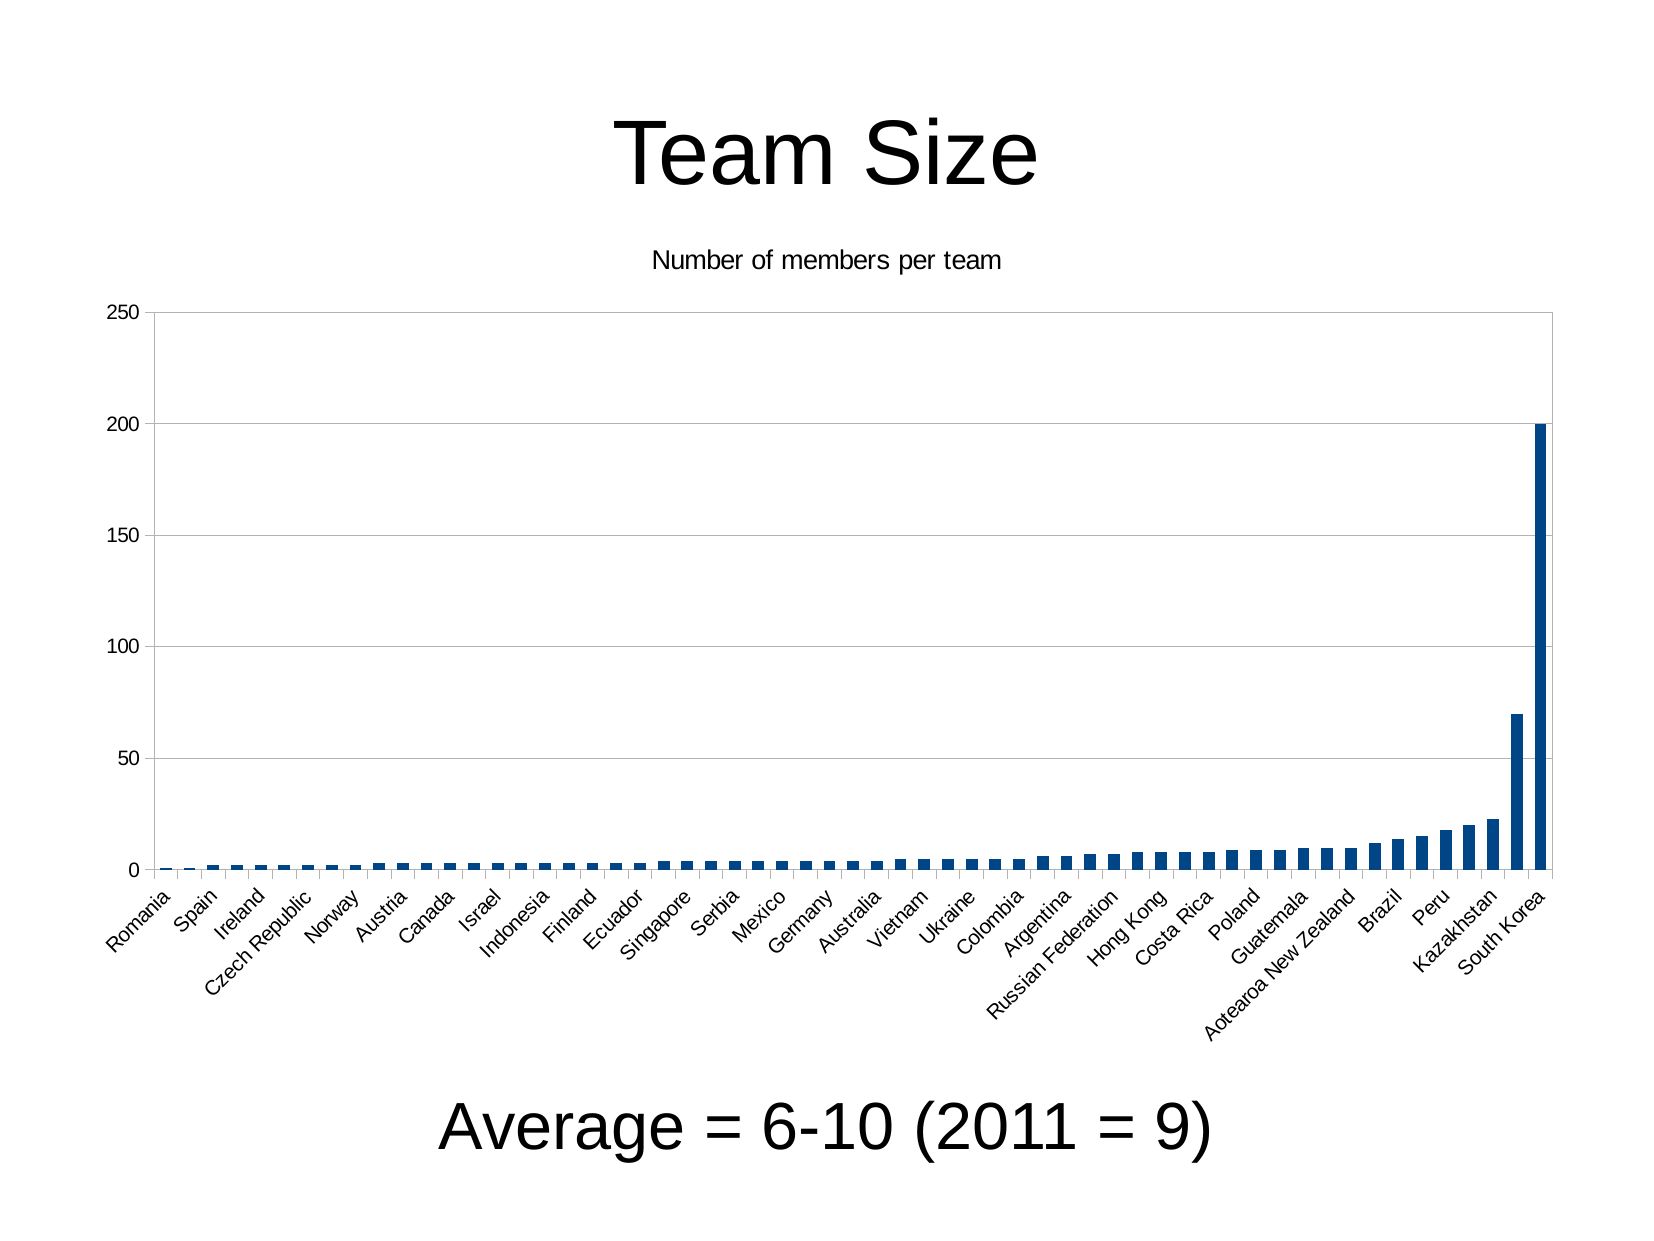

# Team Size
### Chart: Number of members per team
| Category | Column B |
|---|---|
| Romania | 1.0 |
| Egypt | 1.0 |
| Spain | 2.0 |
| Luxembourg | 2.0 |
| Ireland | 2.0 |
| Lebanon | 2.0 |
| Czech Republic | 2.0 |
| Azerbaijan | 2.0 |
| Norway | 2.0 |
| Bulgaria | 3.0 |
| Austria | 3.0 |
| Portugal | 3.0 |
| Canada | 3.0 |
| Sweden | 3.0 |
| Israel | 3.0 |
| South Africa | 3.0 |
| Indonesia | 3.0 |
| Croatia | 3.0 |
| Finland | 3.0 |
| Qatar | 3.0 |
| Ecuador | 3.0 |
| Hungary | 4.0 |
| Singapore | 4.0 |
| Venezuela | 4.0 |
| Serbia | 4.0 |
| Denmark | 4.0 |
| Mexico | 4.0 |
| Norway | 4.0 |
| Germany | 4.0 |
| Taiwan | 4.0 |
| Australia | 4.0 |
| Switzerland | 5.0 |
| Vietnam | 5.0 |
| TANZANIA | 5.0 |
| Ukraine | 5.0 |
| Malaysia | 5.0 |
| Colombia | 5.0 |
| France | 6.0 |
| Argentina | 6.0 |
| Philippines | 7.0 |
| Russian Federation | 7.0 |
| Paraguay | 8.0 |
| Hong Kong | 8.0 |
| Nigeria | 8.0 |
| Costa Rica | 8.0 |
| Slovakia | 9.0 |
| Poland | 9.0 |
| The Netherlands | 9.0 |
| Guatemala | 10.0 |
| Chile | 10.0 |
| Aotearoa New Zealand | 10.0 |
| Uganda | 12.0 |
| Brazil | 14.0 |
| China Mainland | 15.0 |
| Peru | 18.0 |
| Puerto Rico | 20.0 |
| Kazakhstan | 23.0 |
| Japan | 70.0 |
| South Korea | 200.0 |Average = 6-10 (2011 = 9)